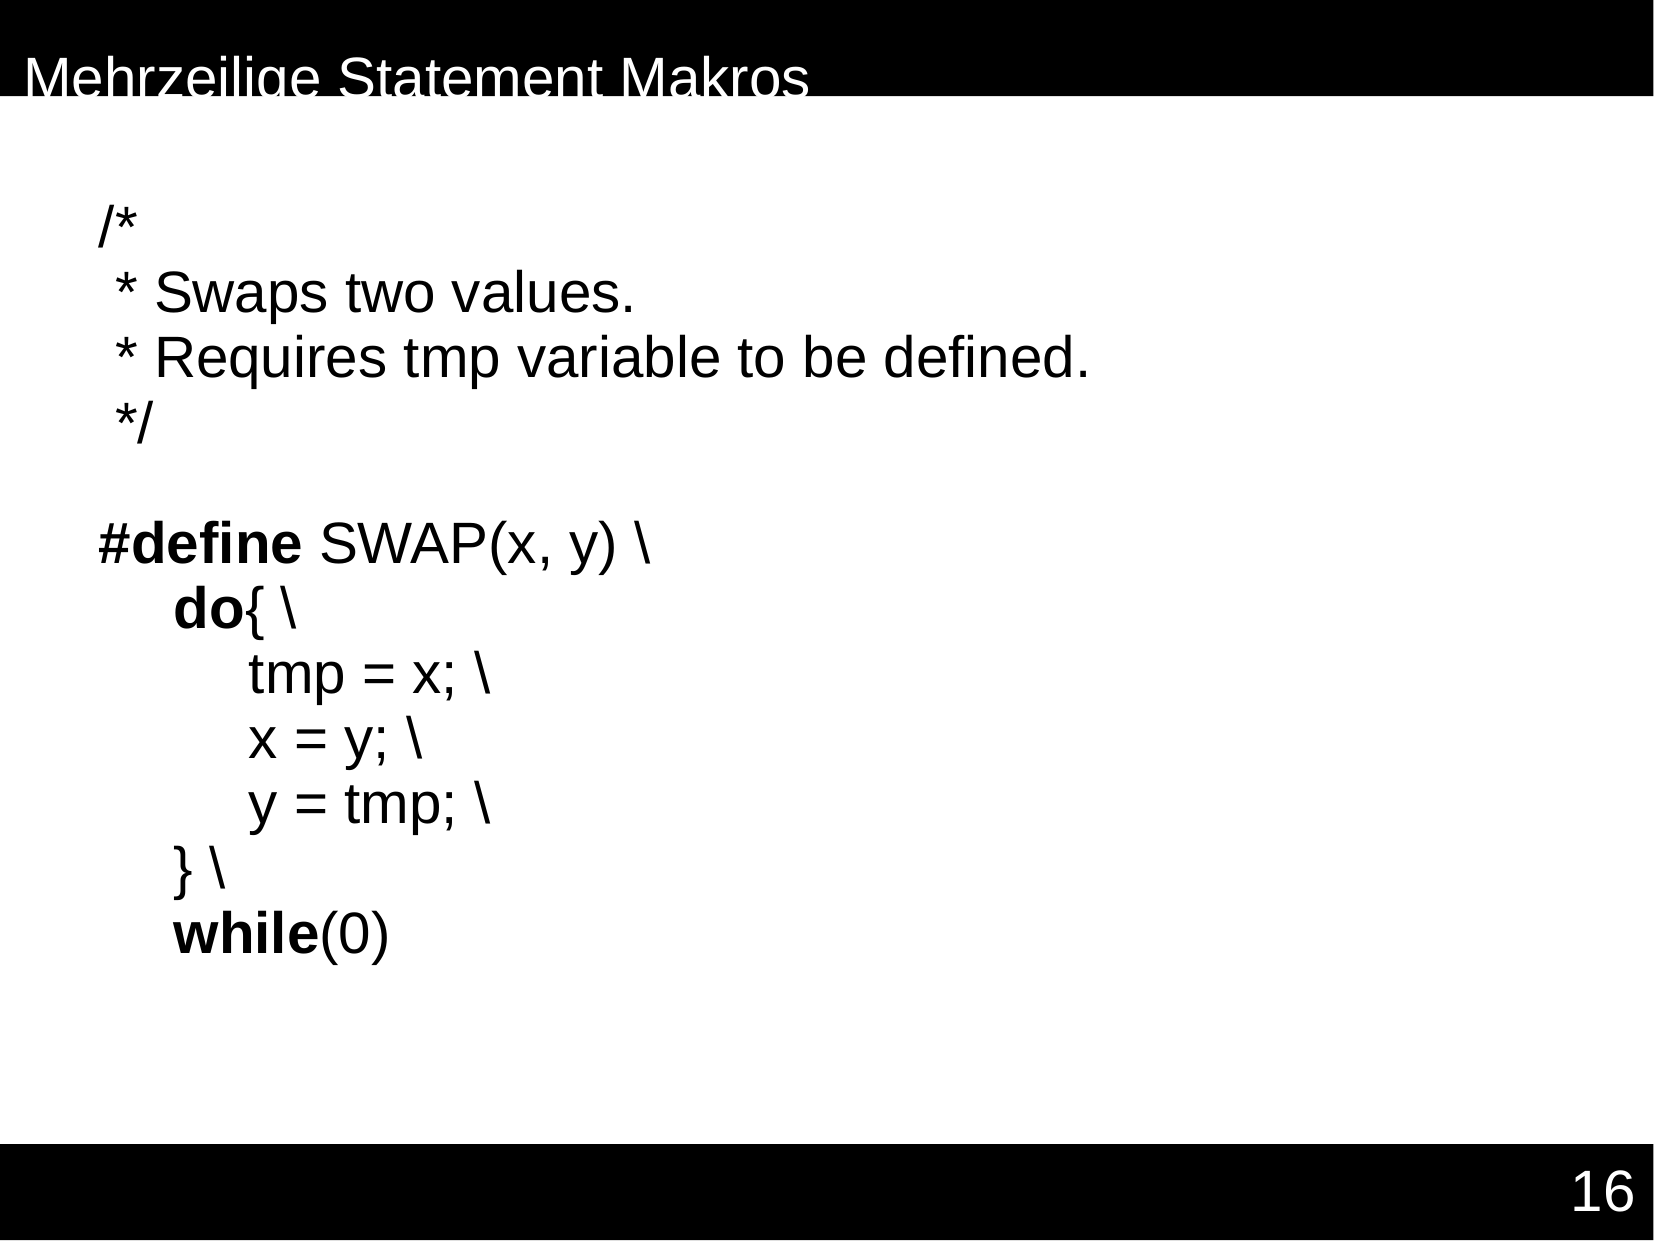

Mehrzeilige Statement Makros
/*
 * Swaps two values.
 * Requires tmp variable to be defined.
 */
#define SWAP(x, y) \
	do{ \
 		tmp = x; \
 		x = y; \
 		y = tmp; \
	} \
	while(0)
16